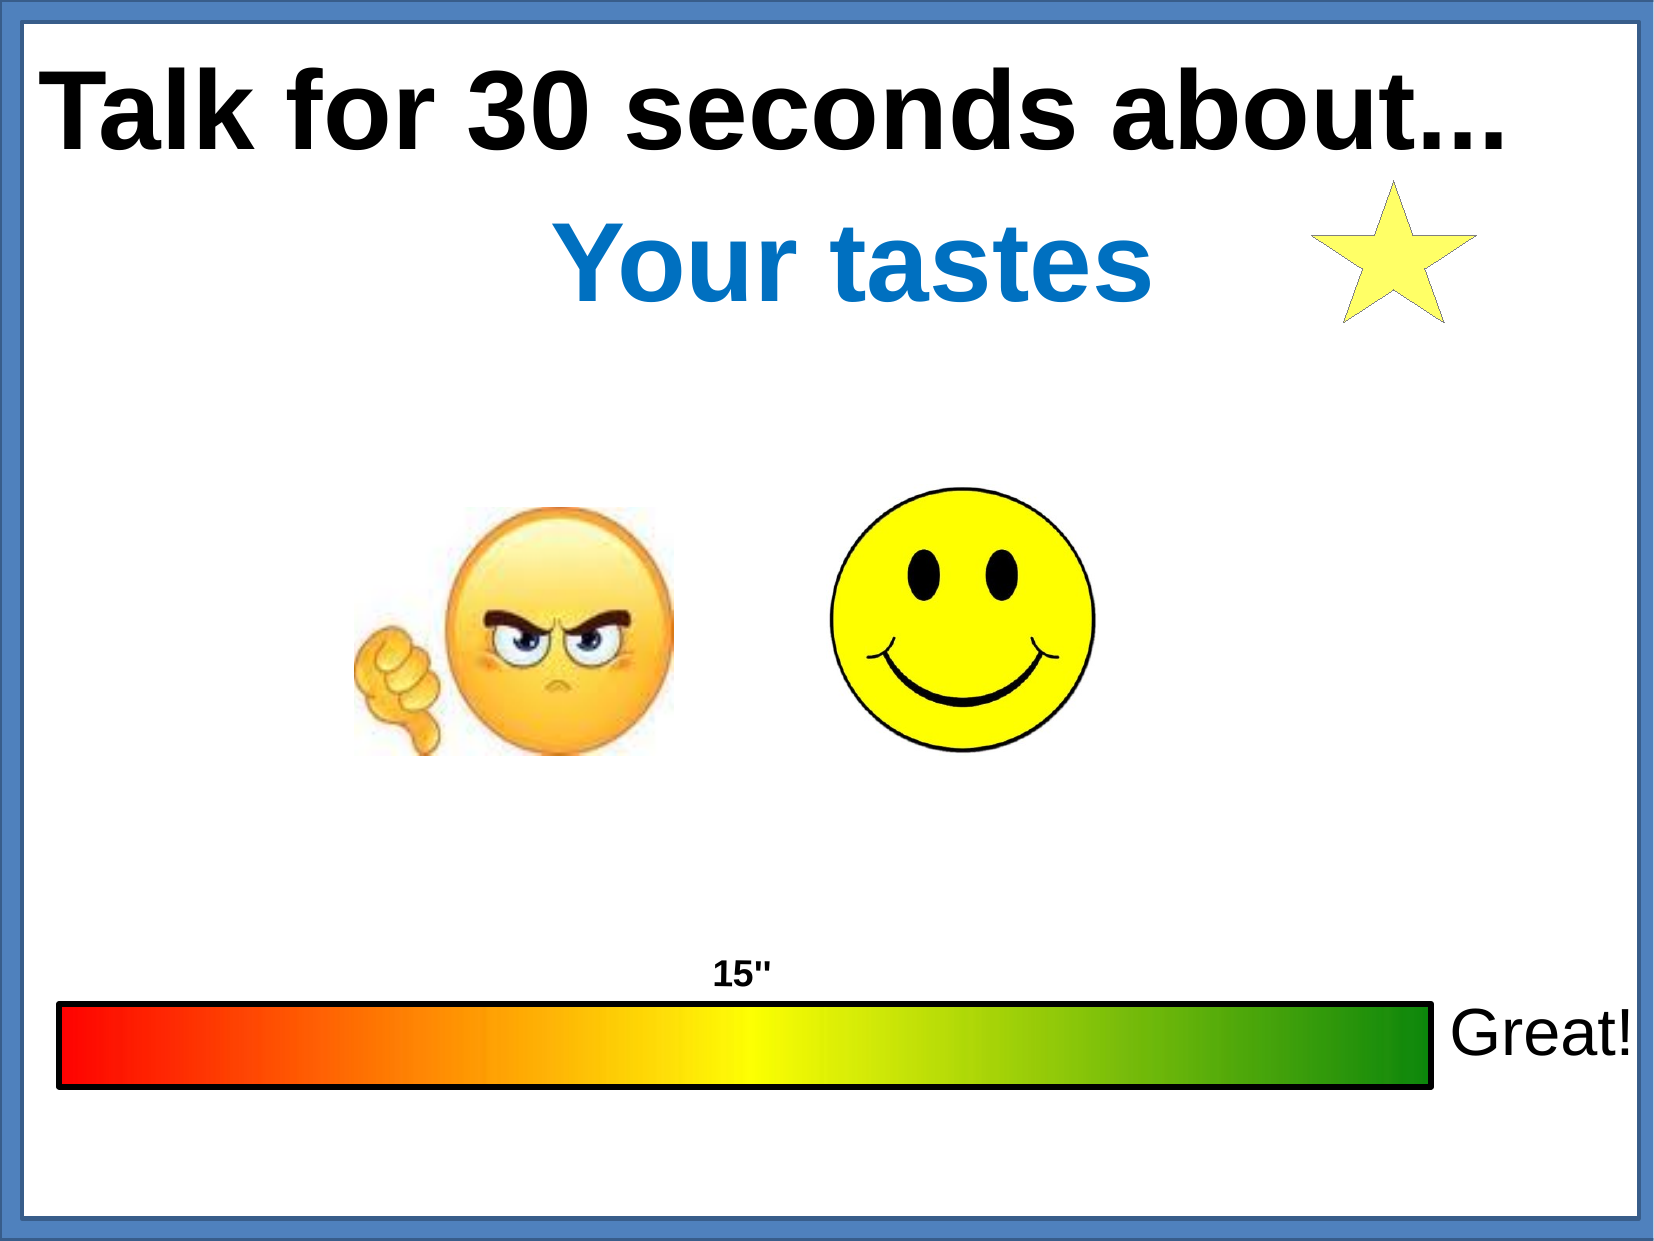

Talk for 30 seconds about...
Your tastes
15''
Great!